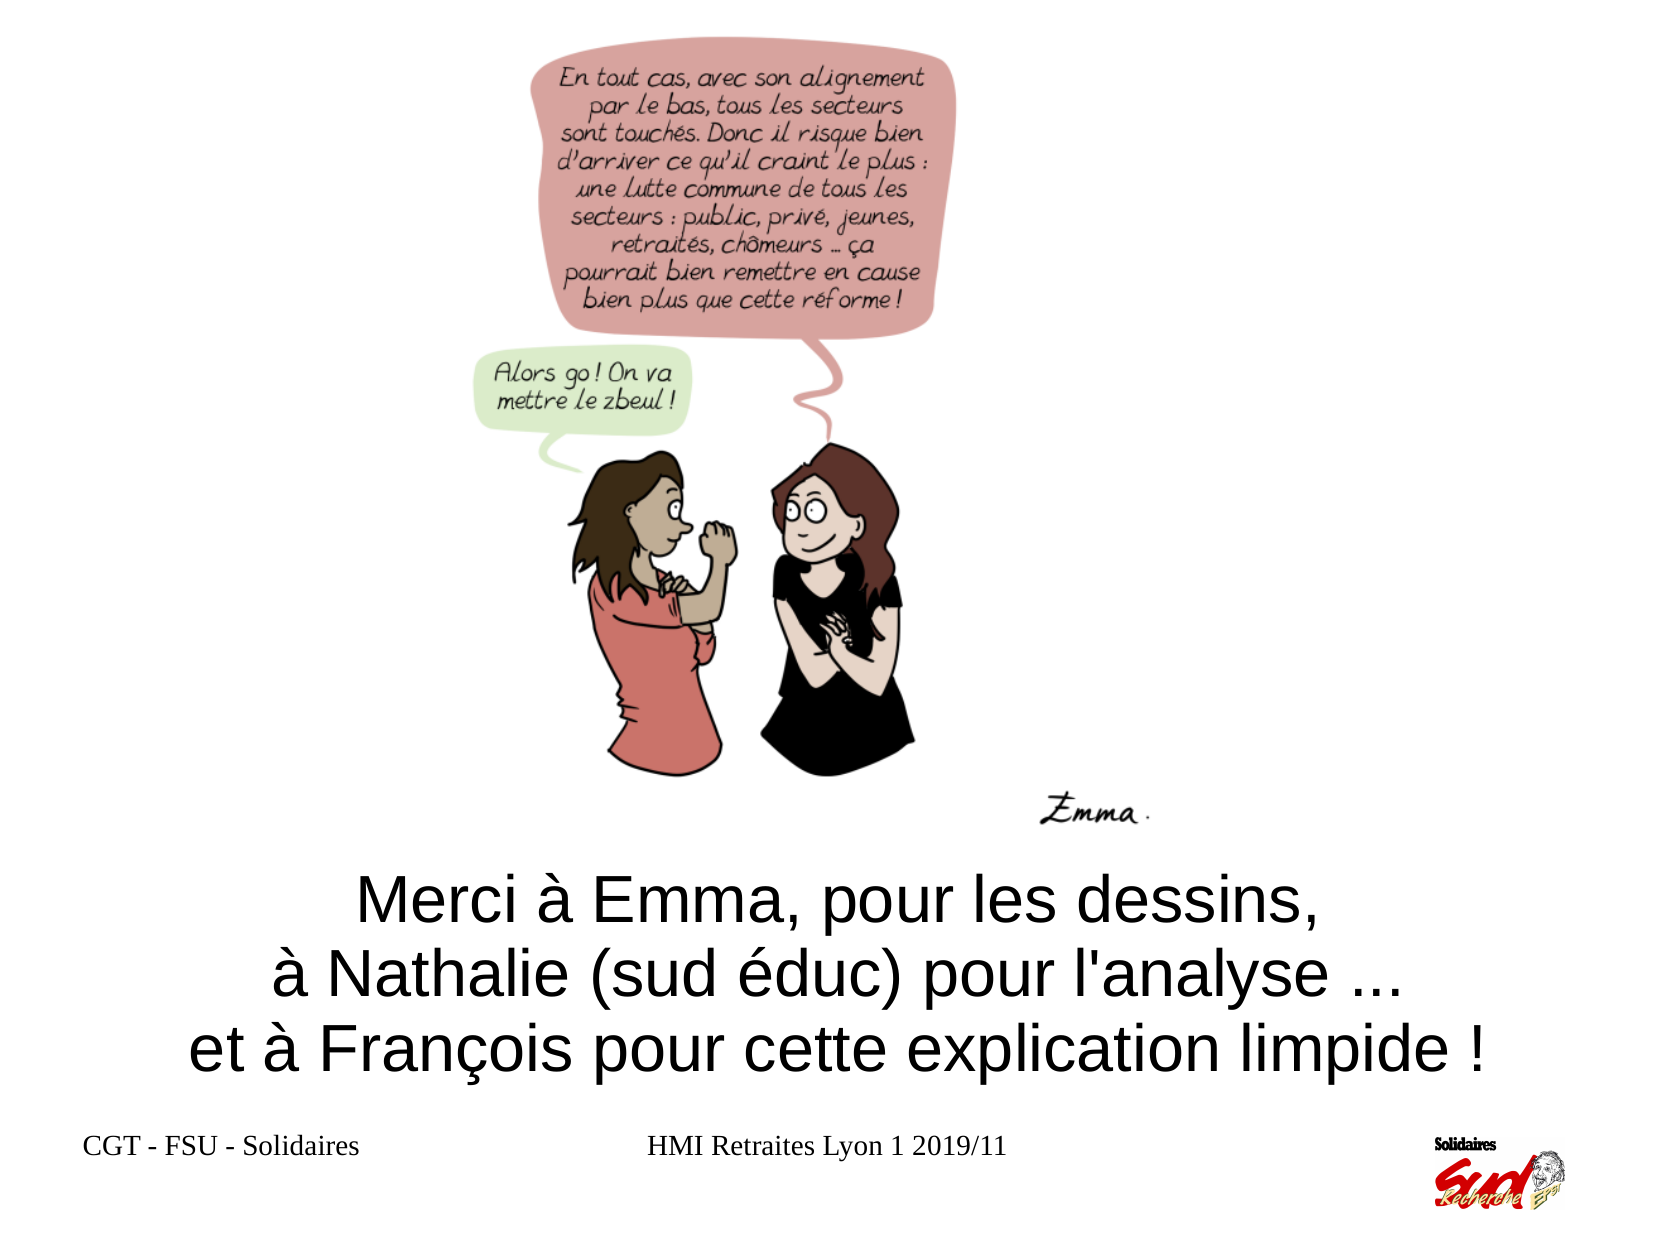

# Merci à Emma, pour les dessins, à Nathalie (sud éduc) pour l'analyse ... et à François pour cette explication limpide !
CGT - FSU - Solidaires
HMI Retraites Lyon 1 2019/11